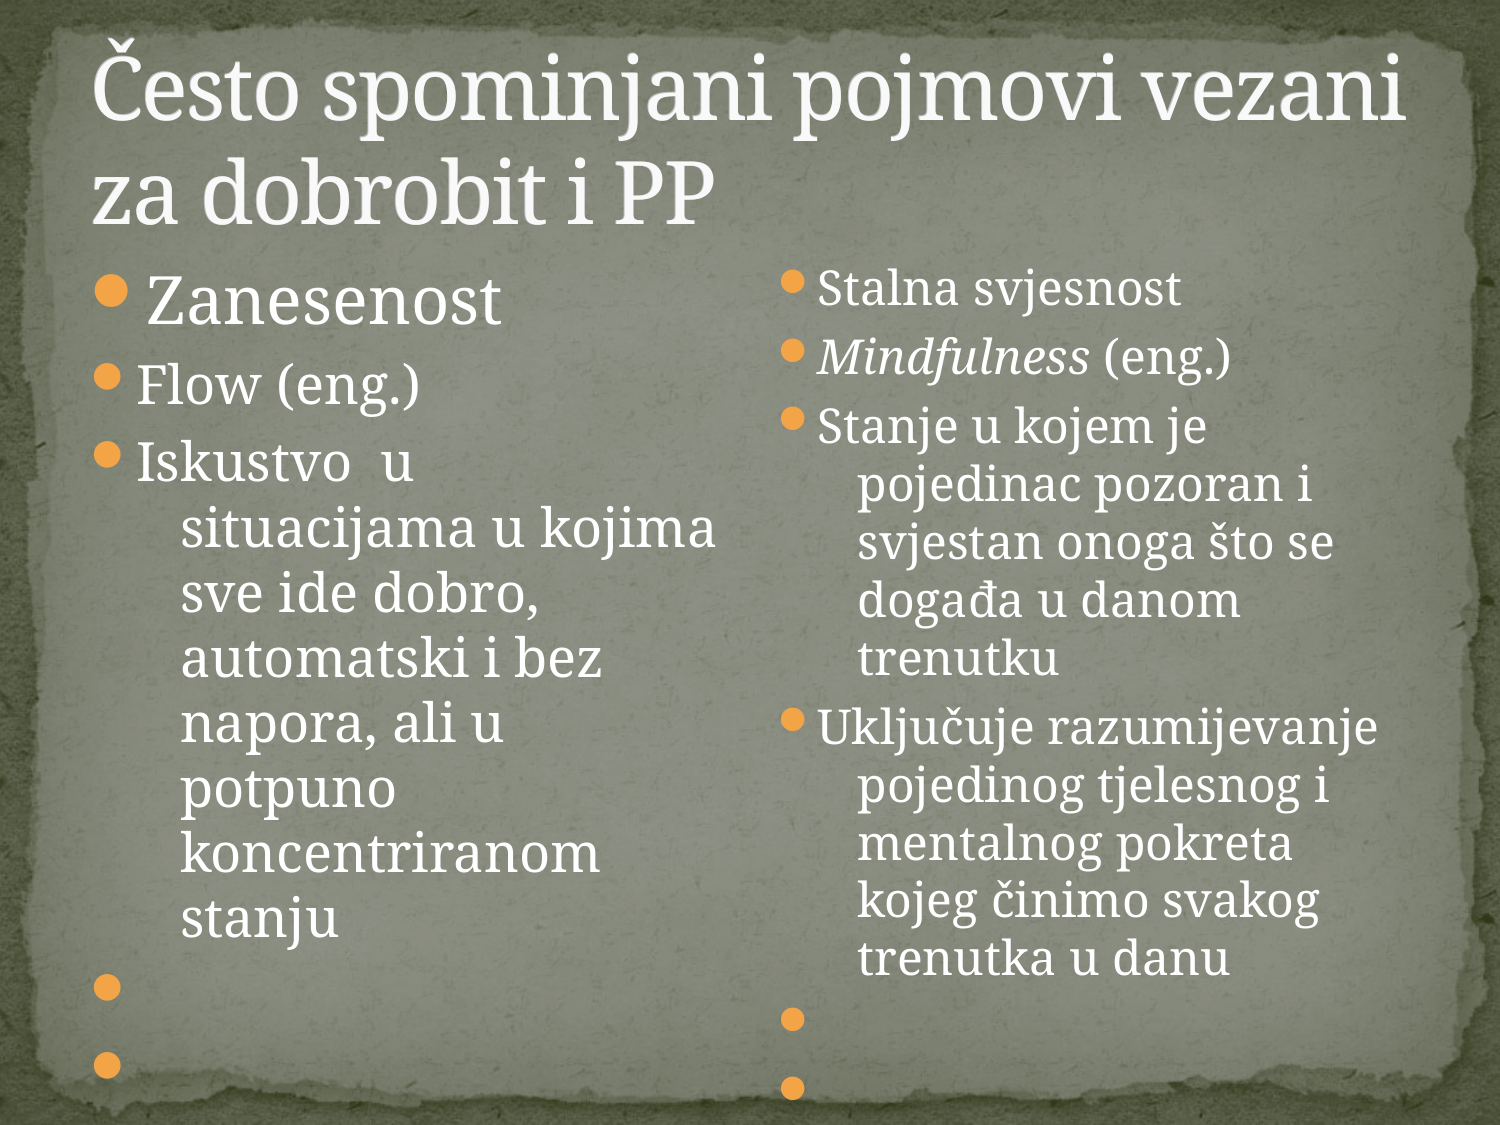

# Često spominjani pojmovi vezani za dobrobit i PP
Zanesenost
Flow (eng.)
Iskustvo u situacijama u kojima sve ide dobro, automatski i bez napora, ali u potpuno koncentriranom stanju
Stalna svjesnost
Mindfulness (eng.)
Stanje u kojem je pojedinac pozoran i svjestan onoga što se događa u danom trenutku
Uključuje razumijevanje pojedinog tjelesnog i mentalnog pokreta kojeg činimo svakog trenutka u danu